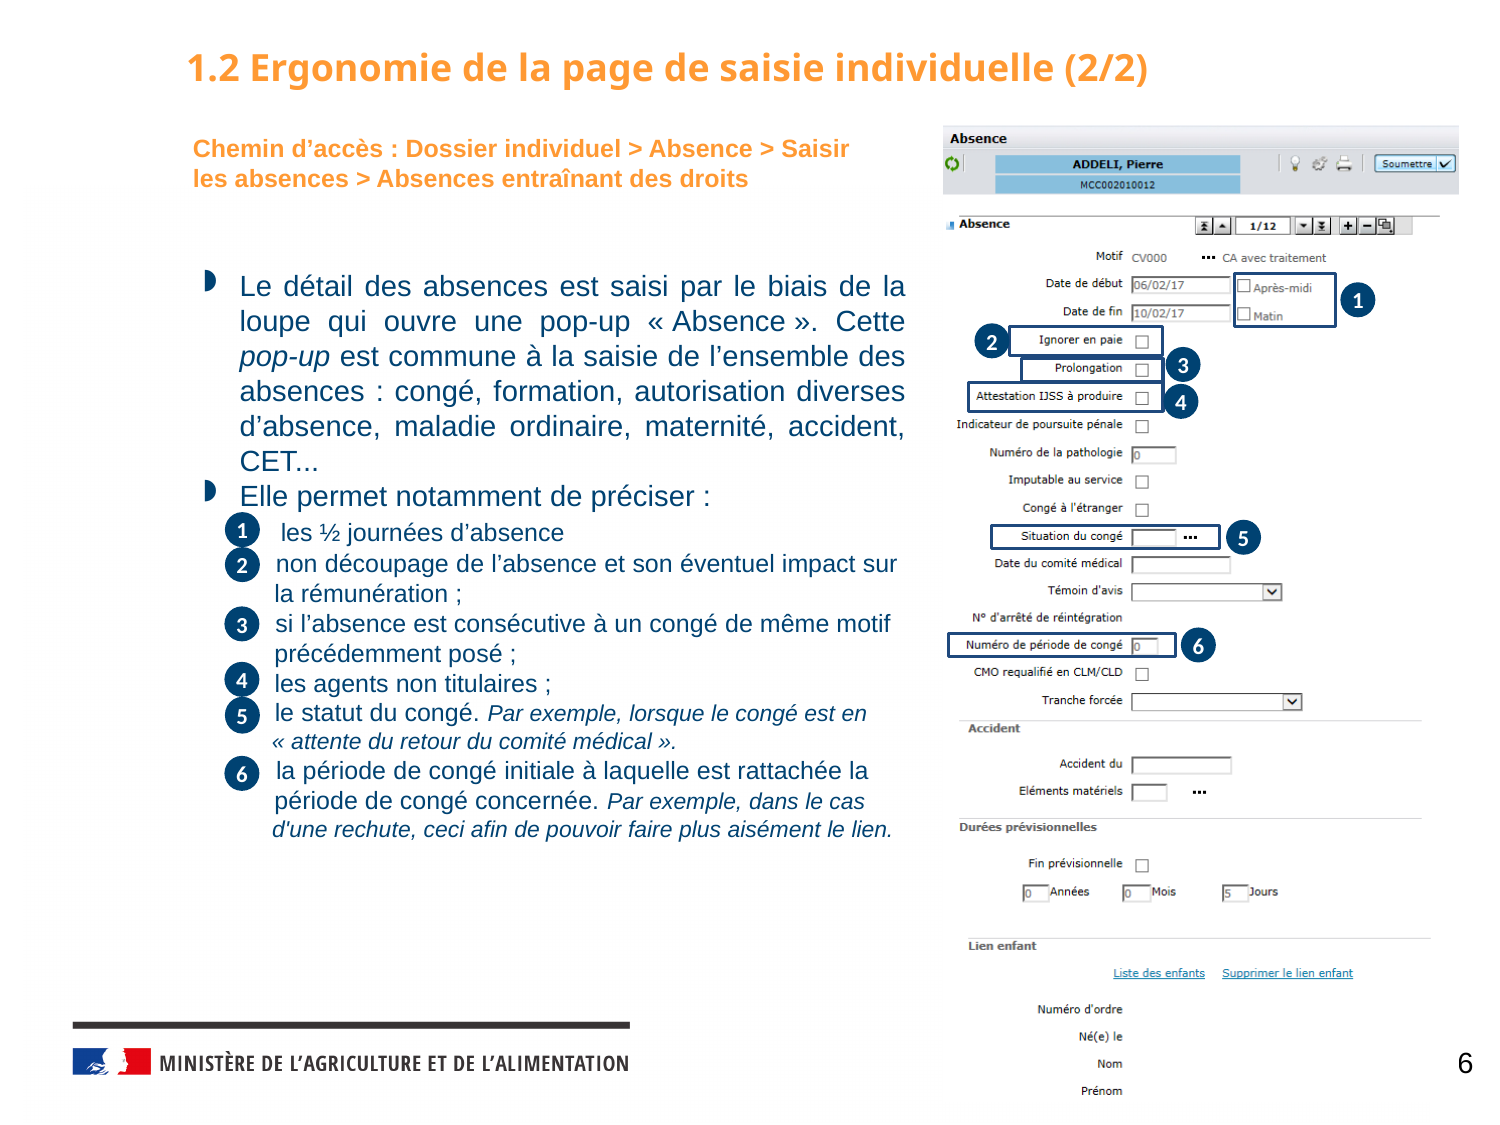

1.2 Ergonomie de la page de saisie individuelle (2/2)
Chemin d’accès : Dossier individuel > Absence > Saisir les absences > Absences entraînant des droits
Le détail des absences est saisi par le biais de la loupe qui ouvre une pop-up « Absence ». Cette pop-up est commune à la saisie de l’ensemble des absences : congé, formation, autorisation diverses d’absence, maladie ordinaire, maternité, accident, CET...
Elle permet notamment de préciser :
 les ½ journées d’absence
 non découpage de l’absence et son éventuel impact sur la rémunération ;
 si l’absence est consécutive à un congé de même motif précédemment posé ;
 les agents non titulaires ;
 le statut du congé. Par exemple, lorsque le congé est en « attente du retour du comité médical ».
 la période de congé initiale à laquelle est rattachée la période de congé concernée. Par exemple, dans le cas
 d'une rechute, ceci afin de pouvoir faire plus aisément le lien.
1
2
3
4
1
5
2
3
6
4
5
6